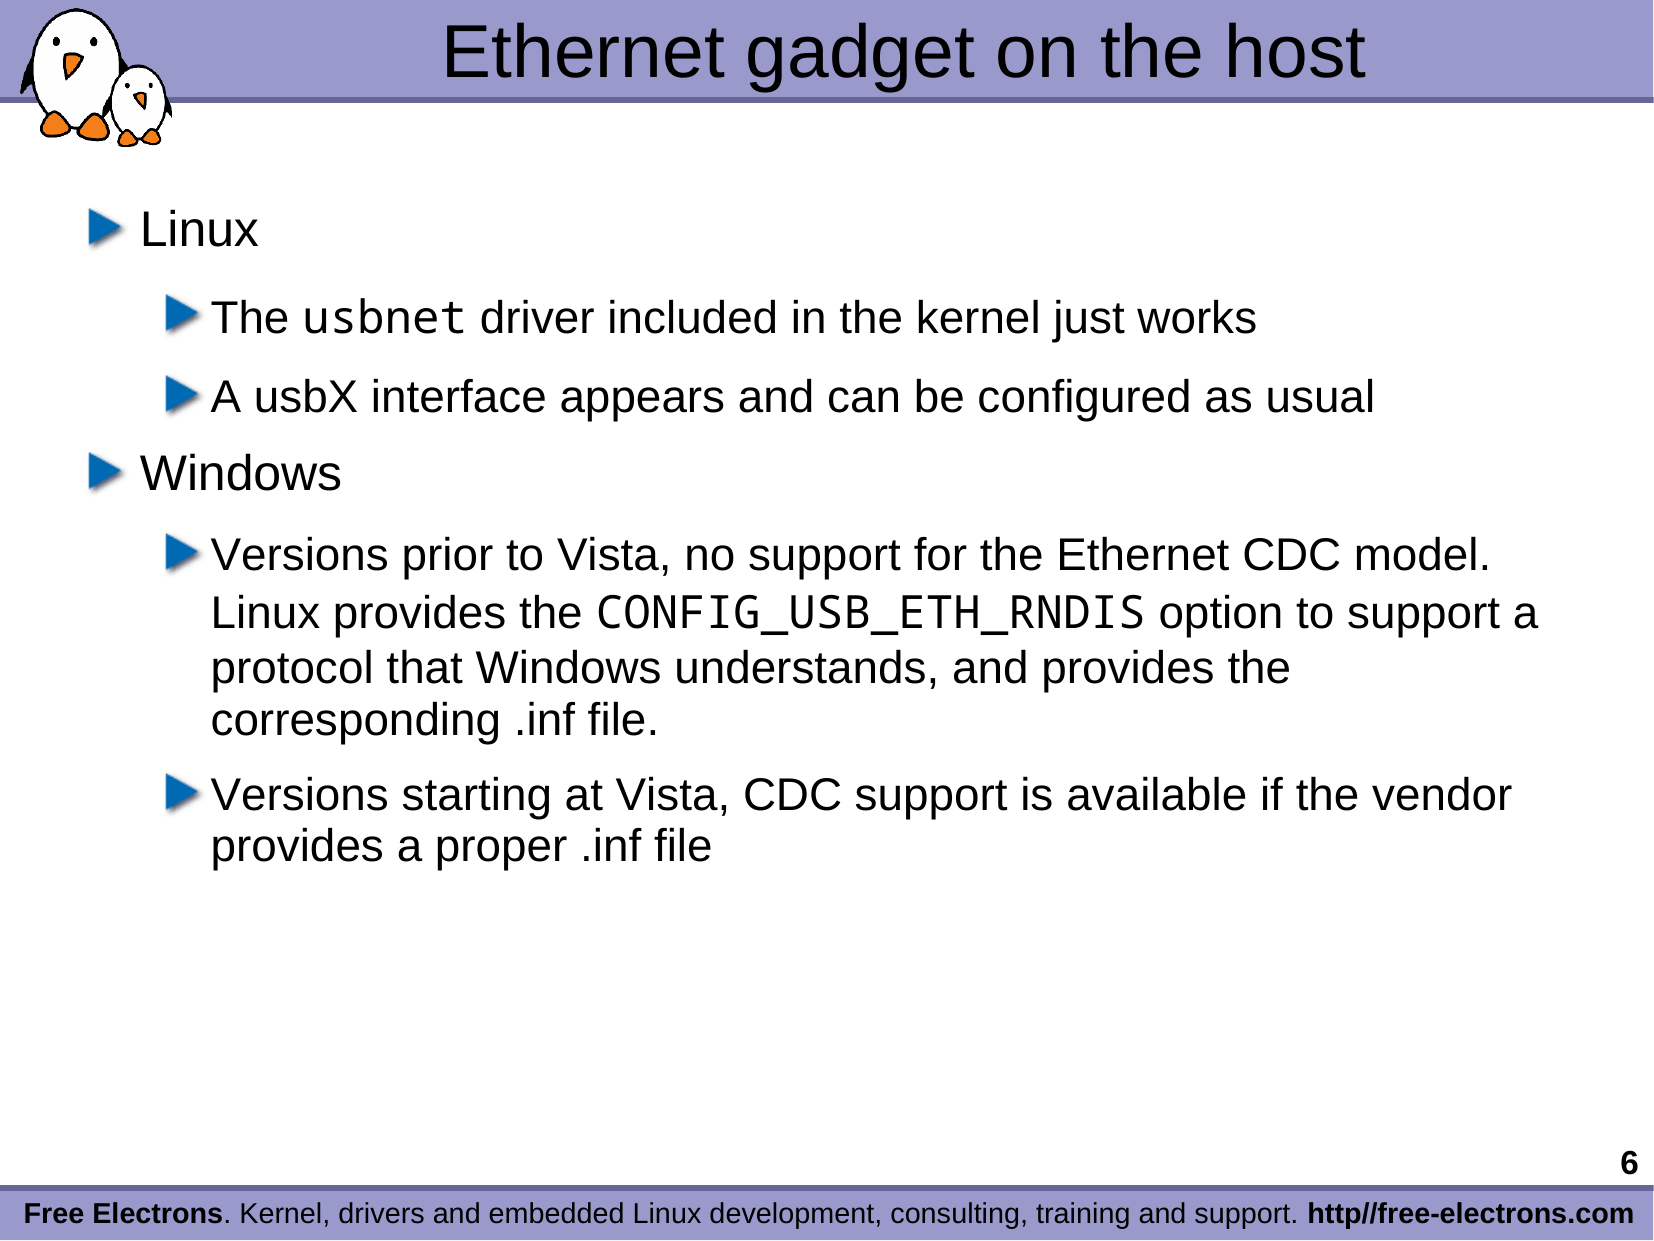

# Ethernet gadget on the host
Linux
The usbnet driver included in the kernel just works
A usbX interface appears and can be configured as usual
Windows
Versions prior to Vista, no support for the Ethernet CDC model. Linux provides the CONFIG_USB_ETH_RNDIS option to support a protocol that Windows understands, and provides the corresponding .inf file.
Versions starting at Vista, CDC support is available if the vendor provides a proper .inf file